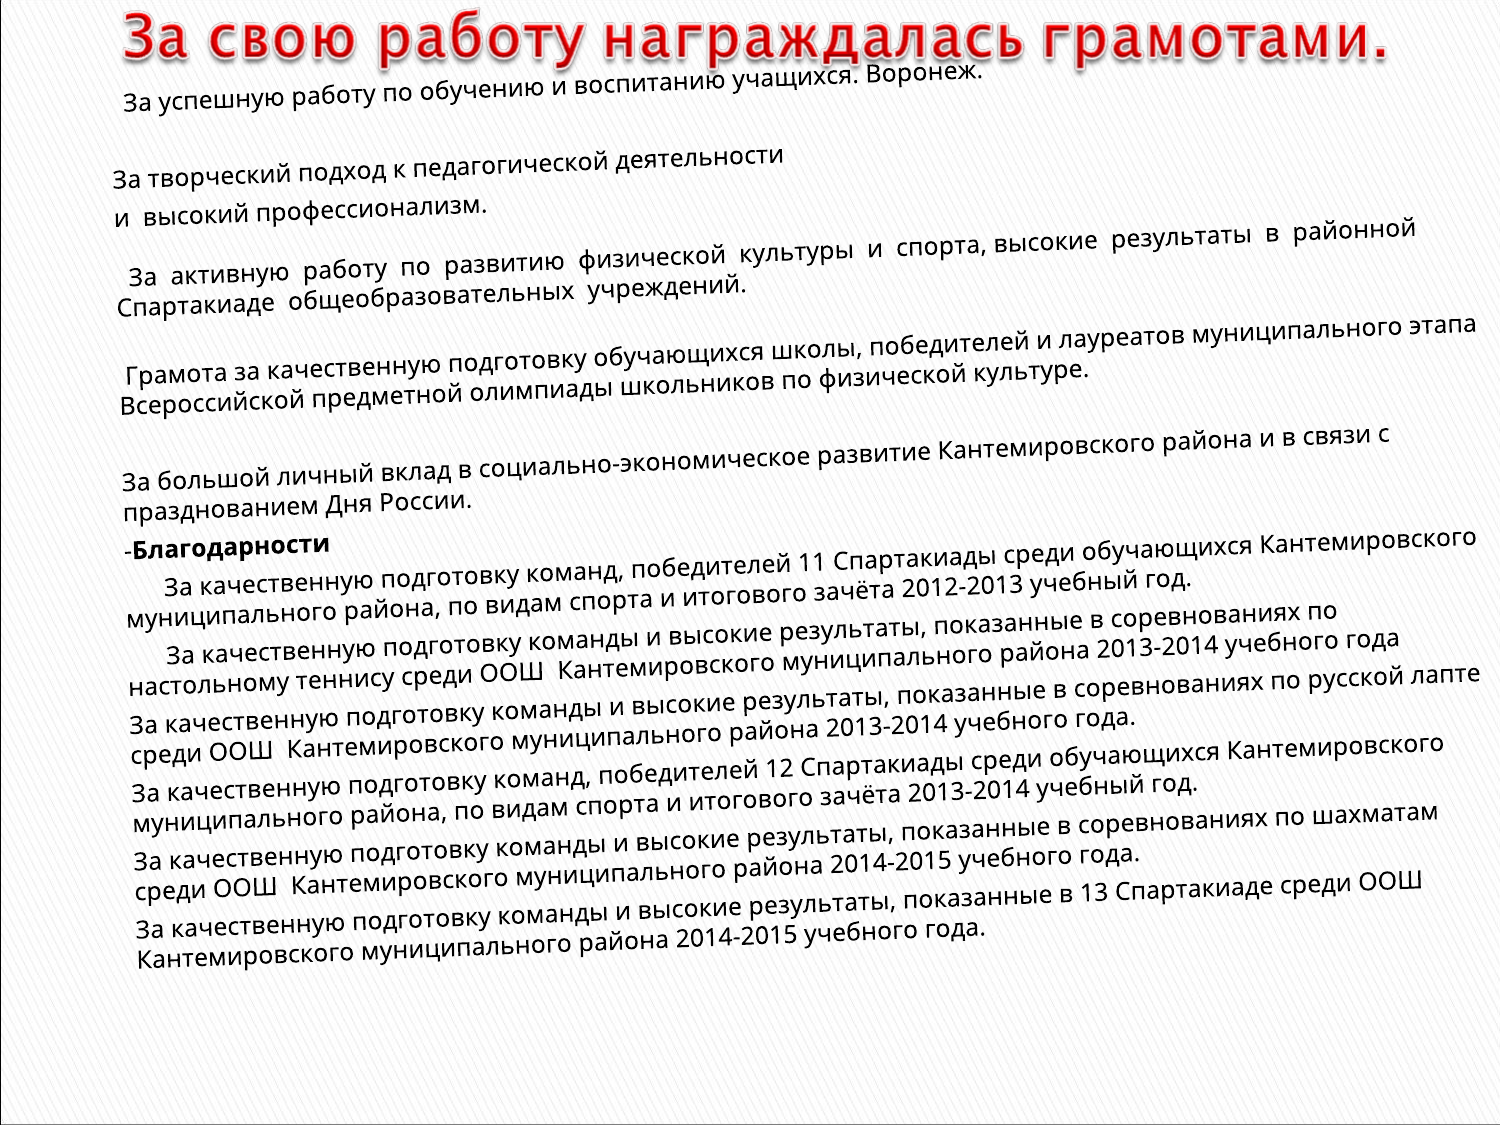

За успешную работу по обучению и воспитанию учащихся. Воронеж.
За творческий подход к педагогической деятельности
и высокий профессионализм.
 За активную работу по развитию физической культуры и спорта, высокие результаты в районной Спартакиаде общеобразовательных учреждений.
 Грамота за качественную подготовку обучающихся школы, победителей и лауреатов муниципального этапа Всероссийской предметной олимпиады школьников по физической культуре.
За большой личный вклад в социально-экономическое развитие Кантемировского района и в связи с празднованием Дня России.
-Благодарности
 За качественную подготовку команд, победителей 11 Спартакиады среди обучающихся Кантемировского муниципального района, по видам спорта и итогового зачёта 2012-2013 учебный год.
 За качественную подготовку команды и высокие результаты, показанные в соревнованиях по настольному теннису среди ООШ Кантемировского муниципального района 2013-2014 учебного года
За качественную подготовку команды и высокие результаты, показанные в соревнованиях по русской лапте среди ООШ Кантемировского муниципального района 2013-2014 учебного года.
За качественную подготовку команд, победителей 12 Спартакиады среди обучающихся Кантемировского муниципального района, по видам спорта и итогового зачёта 2013-2014 учебный год.
За качественную подготовку команды и высокие результаты, показанные в соревнованиях по шахматам среди ООШ Кантемировского муниципального района 2014-2015 учебного года.
За качественную подготовку команды и высокие результаты, показанные в 13 Спартакиаде среди ООШ Кантемировского муниципального района 2014-2015 учебного года.